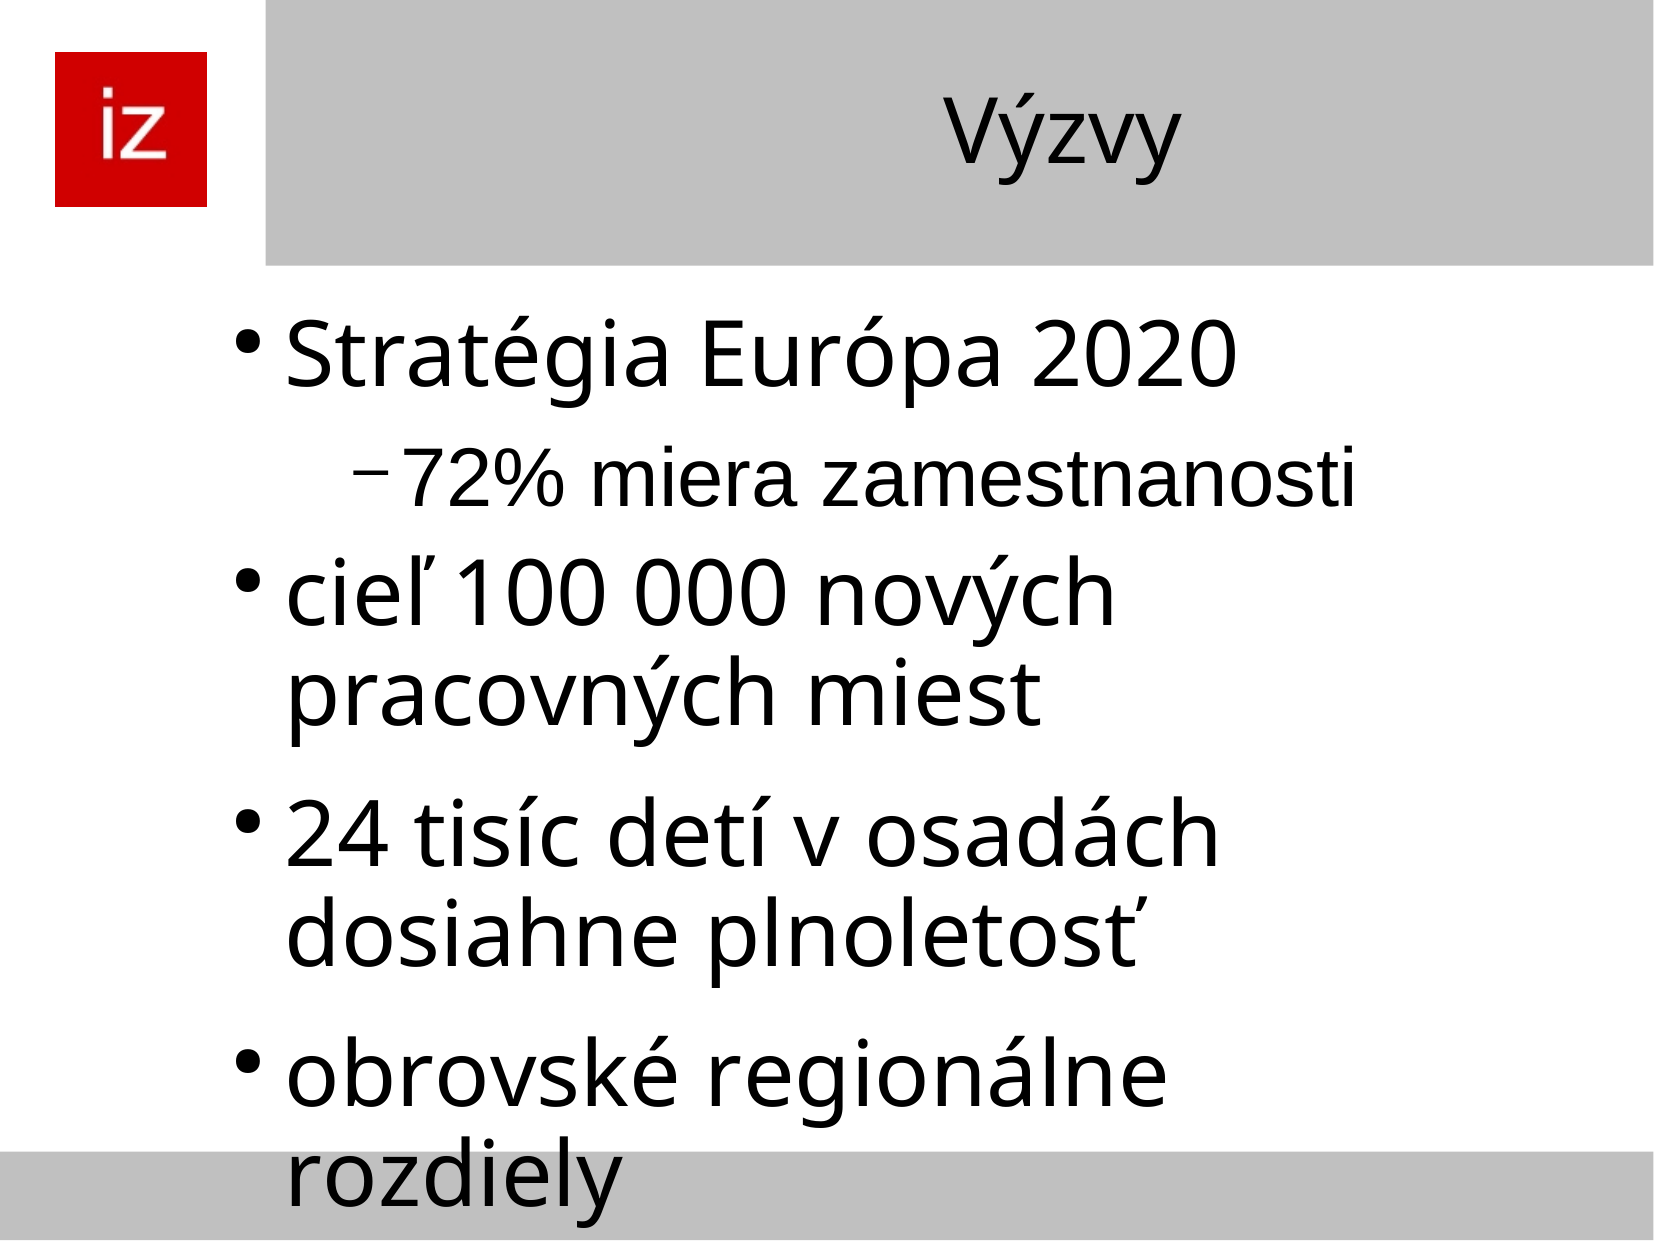

# Výzvy
Stratégia Európa 2020
72% miera zamestnanosti
cieľ 100 000 nových pracovných miest
24 tisíc detí v osadách dosiahne plnoletosť
obrovské regionálne rozdiely
…